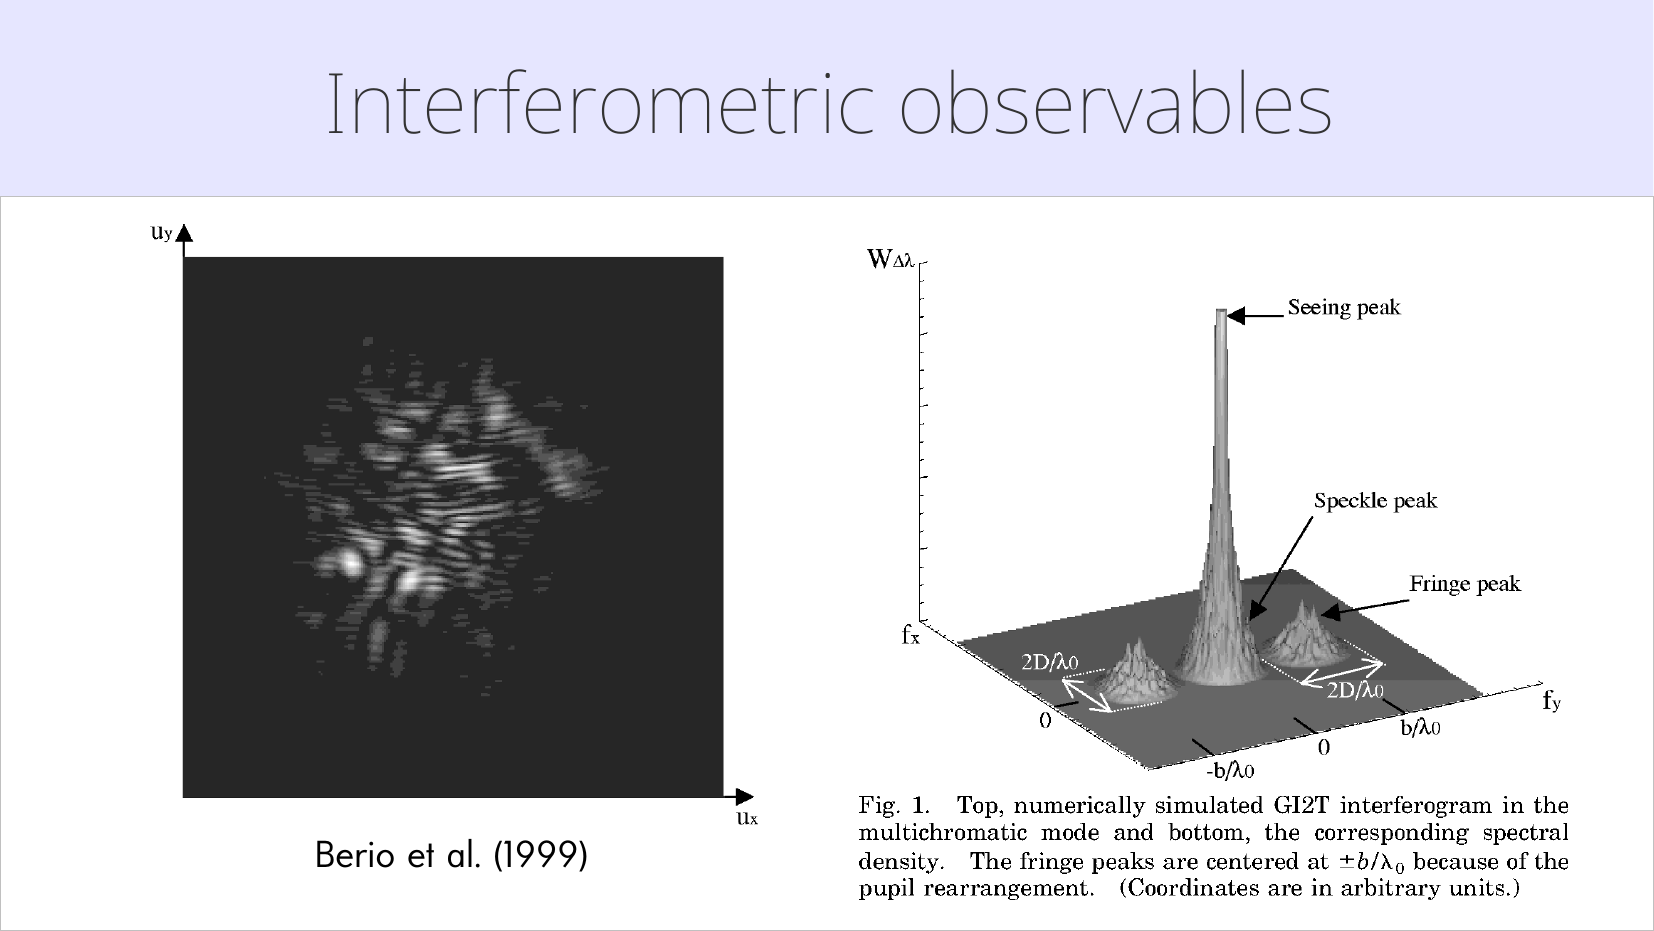

# Interferometric observables
Berio et al. (1999)